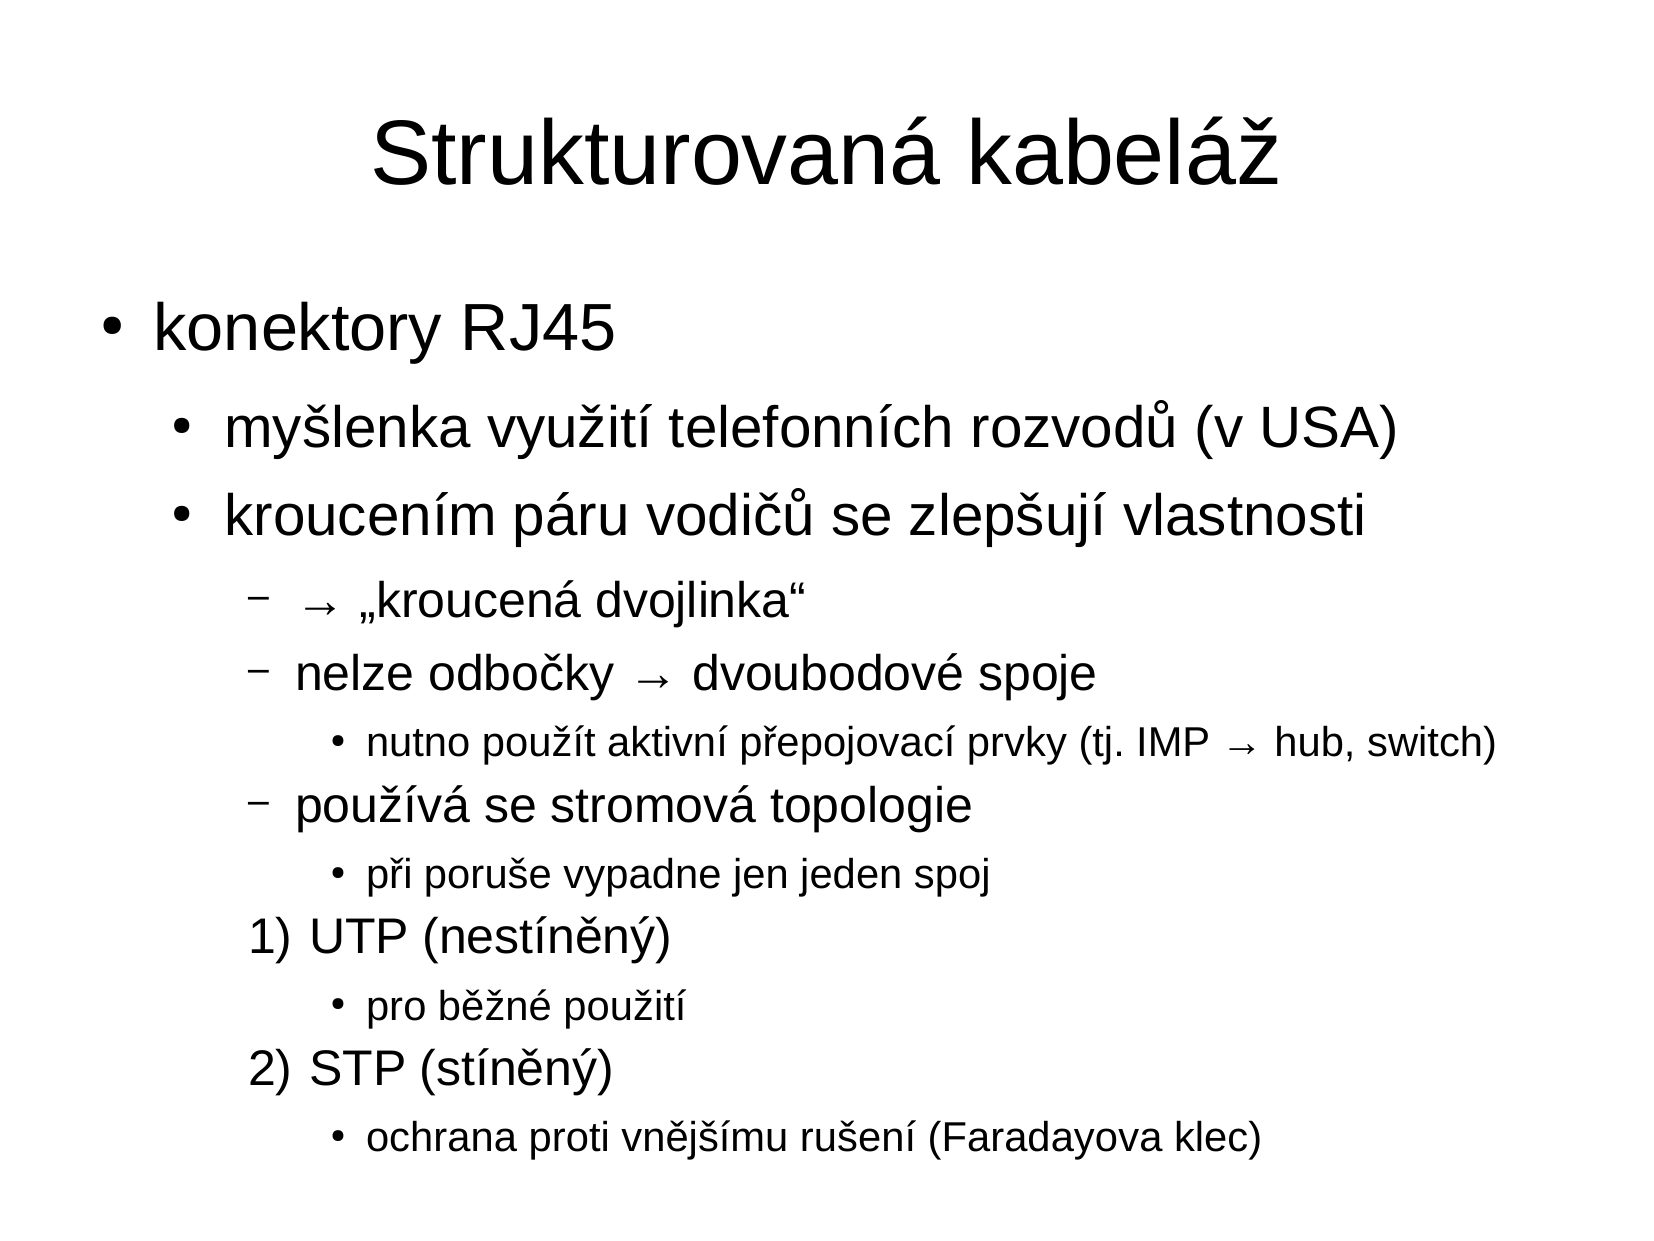

# Strukturovaná kabeláž
konektory RJ45
myšlenka využití telefonních rozvodů (v USA)
kroucením páru vodičů se zlepšují vlastnosti
→ „kroucená dvojlinka“
nelze odbočky → dvoubodové spoje
nutno použít aktivní přepojovací prvky (tj. IMP → hub, switch)
používá se stromová topologie
při poruše vypadne jen jeden spoj
 UTP (nestíněný)
pro běžné použití
 STP (stíněný)
ochrana proti vnějšímu rušení (Faradayova klec)